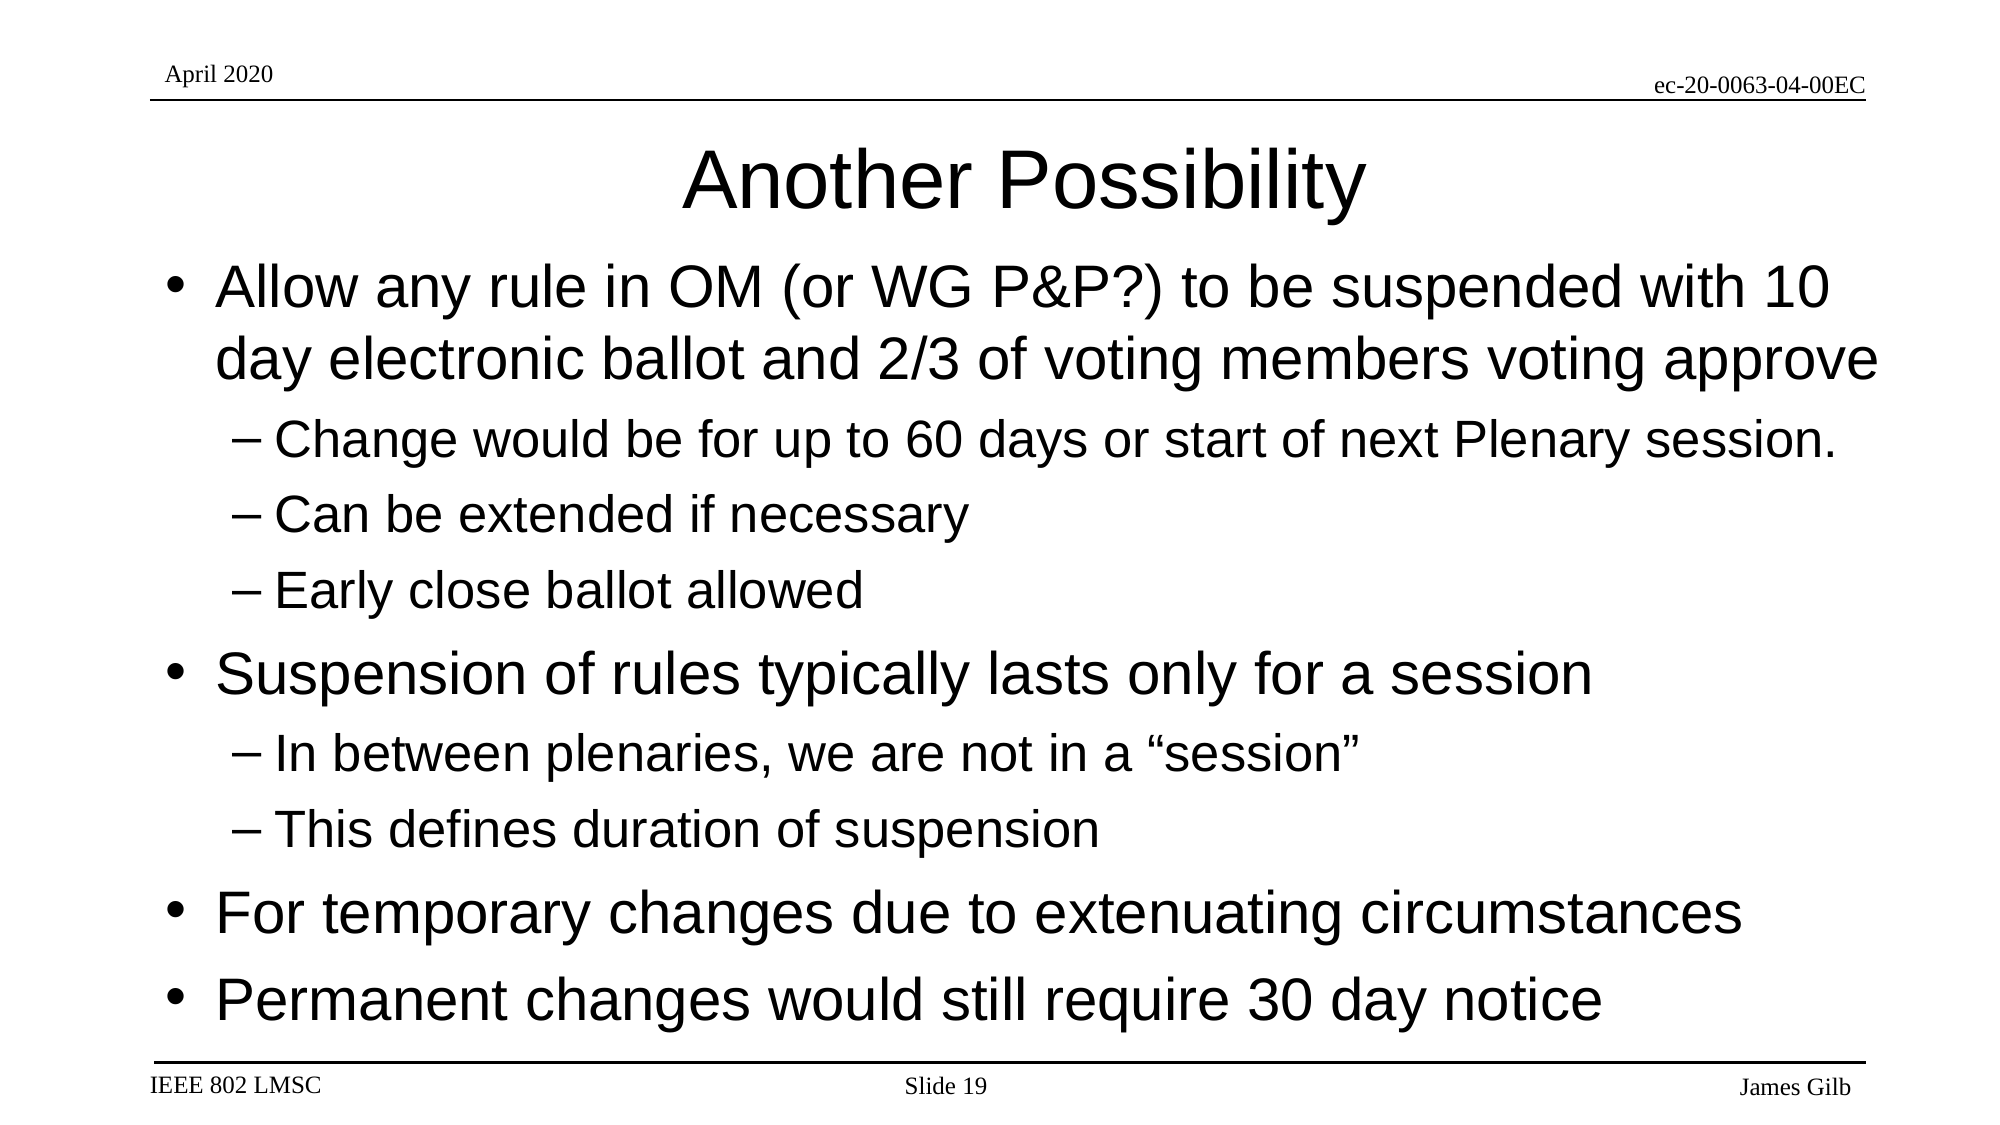

# Another Possibility
Allow any rule in OM (or WG P&P?) to be suspended with 10 day electronic ballot and 2/3 of voting members voting approve
Change would be for up to 60 days or start of next Plenary session.
Can be extended if necessary
Early close ballot allowed
Suspension of rules typically lasts only for a session
In between plenaries, we are not in a “session”
This defines duration of suspension
For temporary changes due to extenuating circumstances
Permanent changes would still require 30 day notice
19